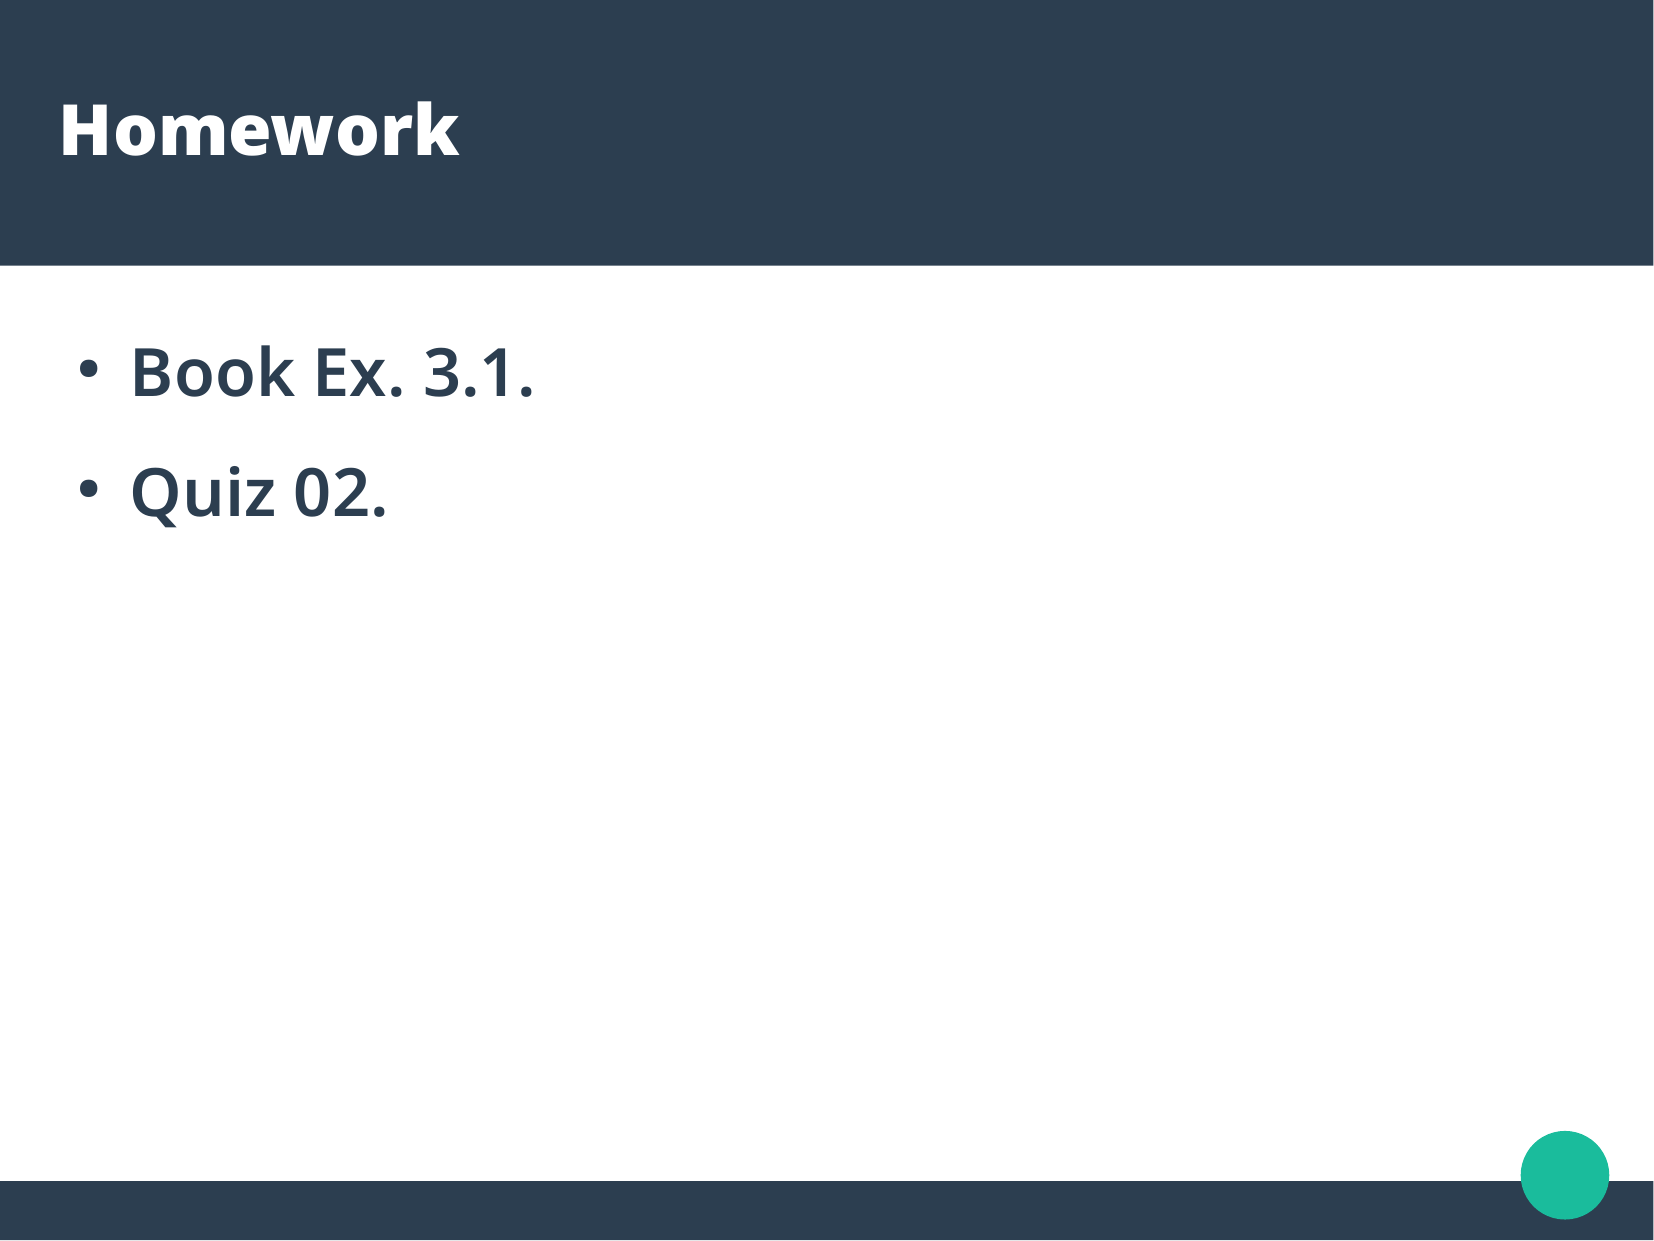

# Homework
Book Ex. 3.1.
Quiz 02.